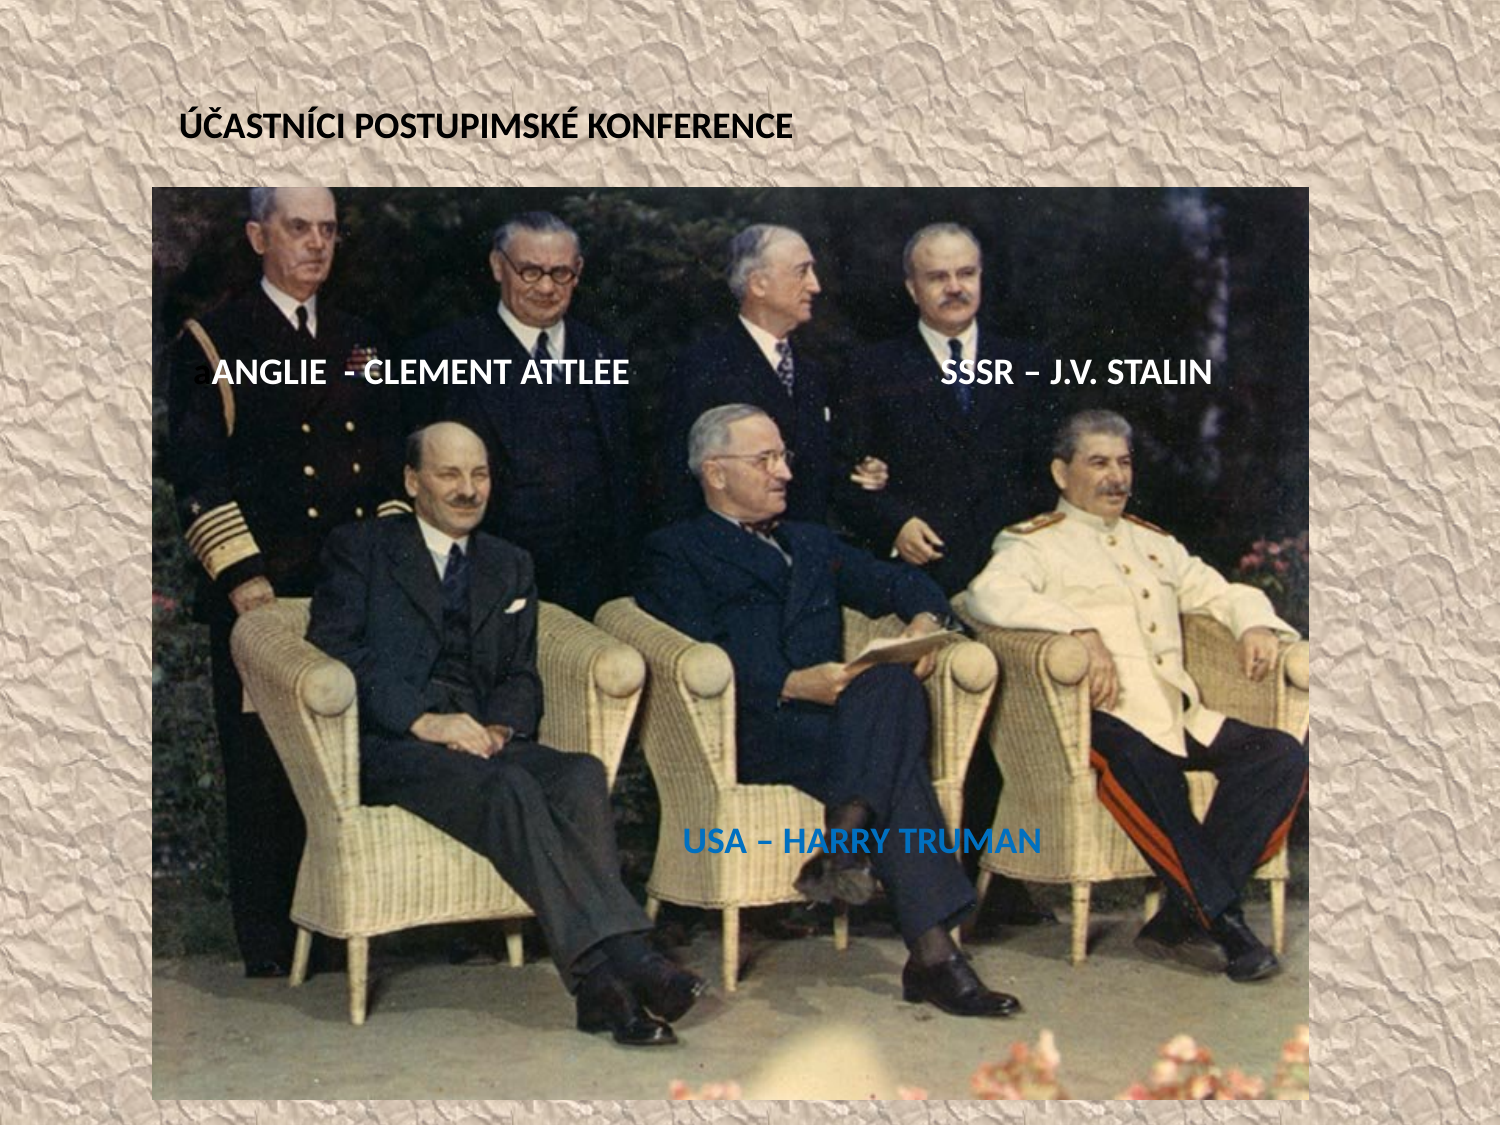

ÚČASTNÍCI POSTUPIMSKÉ KONFERENCE
aANGLIE - CLEMENT ATTLEE
SSSR – J.V. STALIN
USA – HARRY TRUMAN